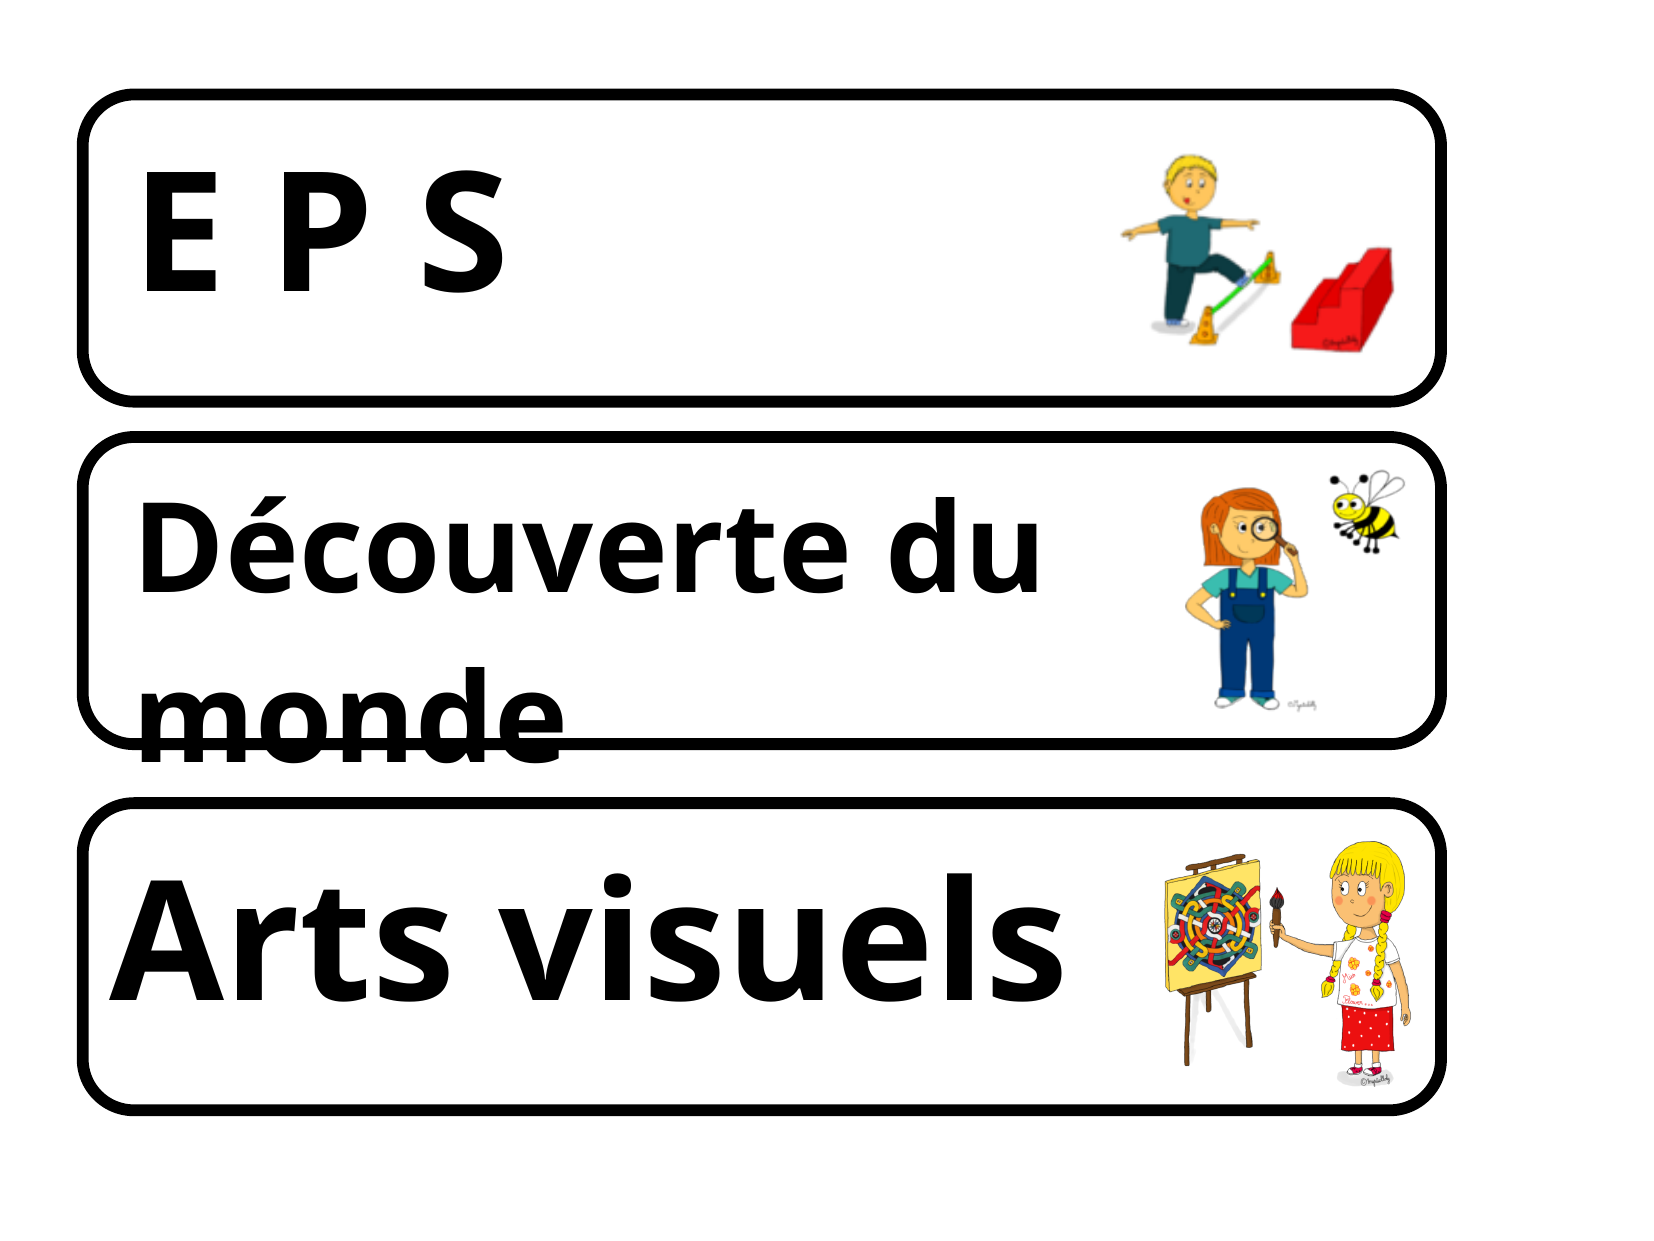

E P S
Découverte du monde
Arts visuels